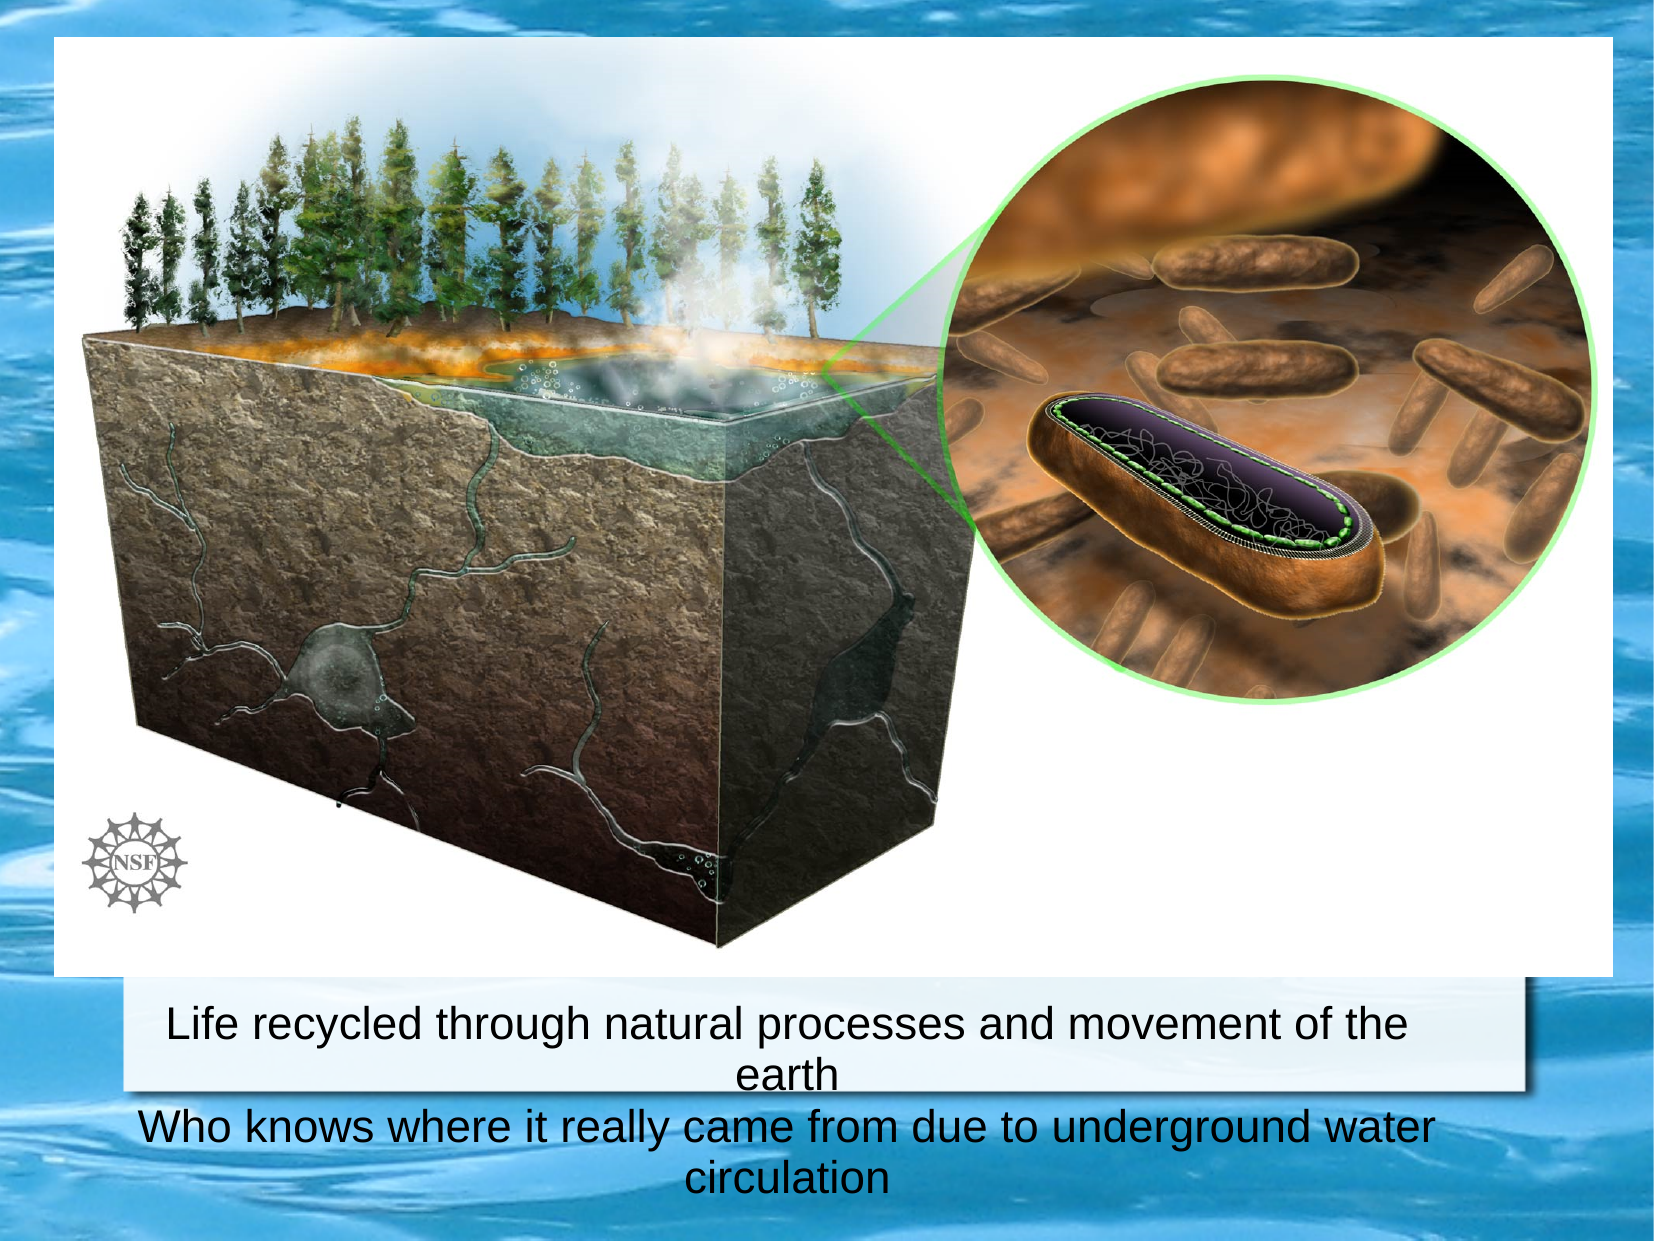

Life recycled through natural processes and movement of the earth
Who knows where it really came from due to underground water circulation